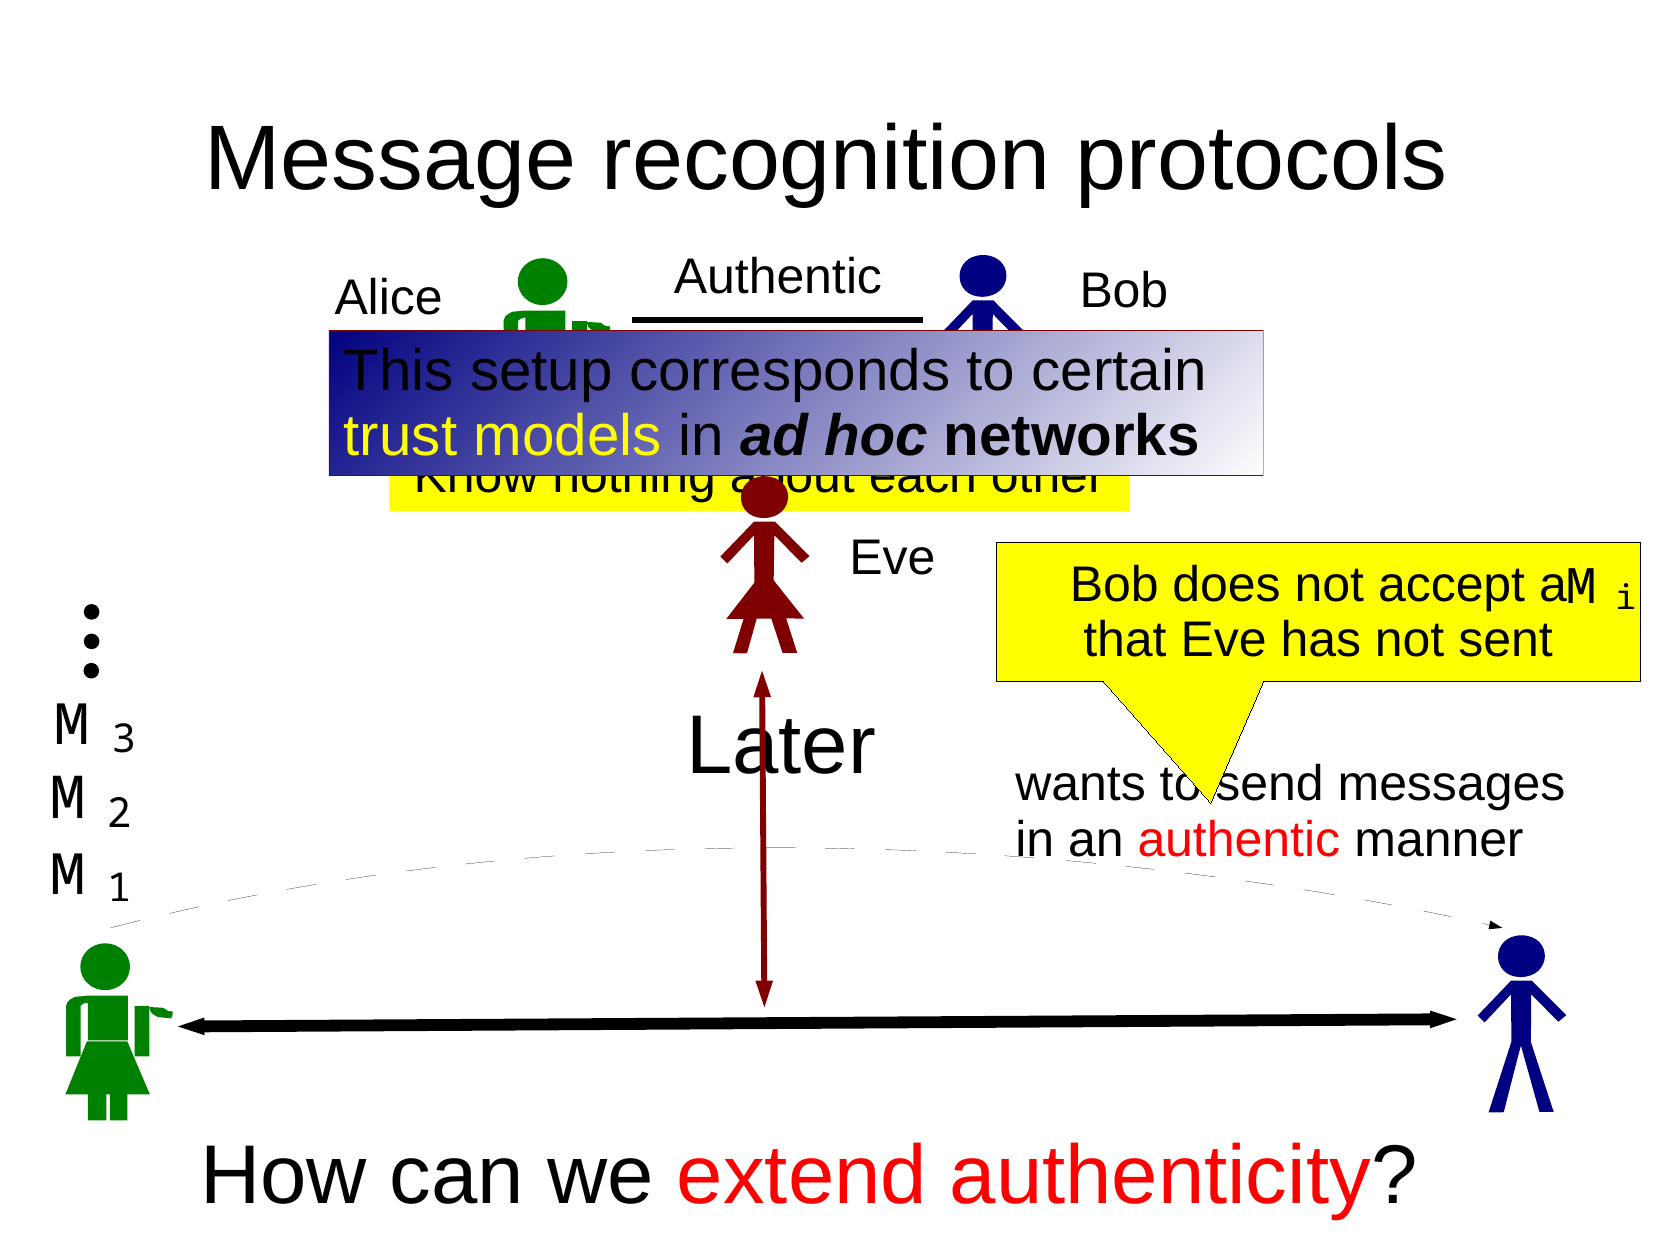

# Message recognition protocols
Authentic
channel
Bob
Alice
This setup corresponds to certain trust models in ad hoc networks
Never met before
Know nothing about each other
Eve
Bob does not accept a
that Eve has not sent
Later
wants to send messages in an authentic manner
How can we extend authenticity?